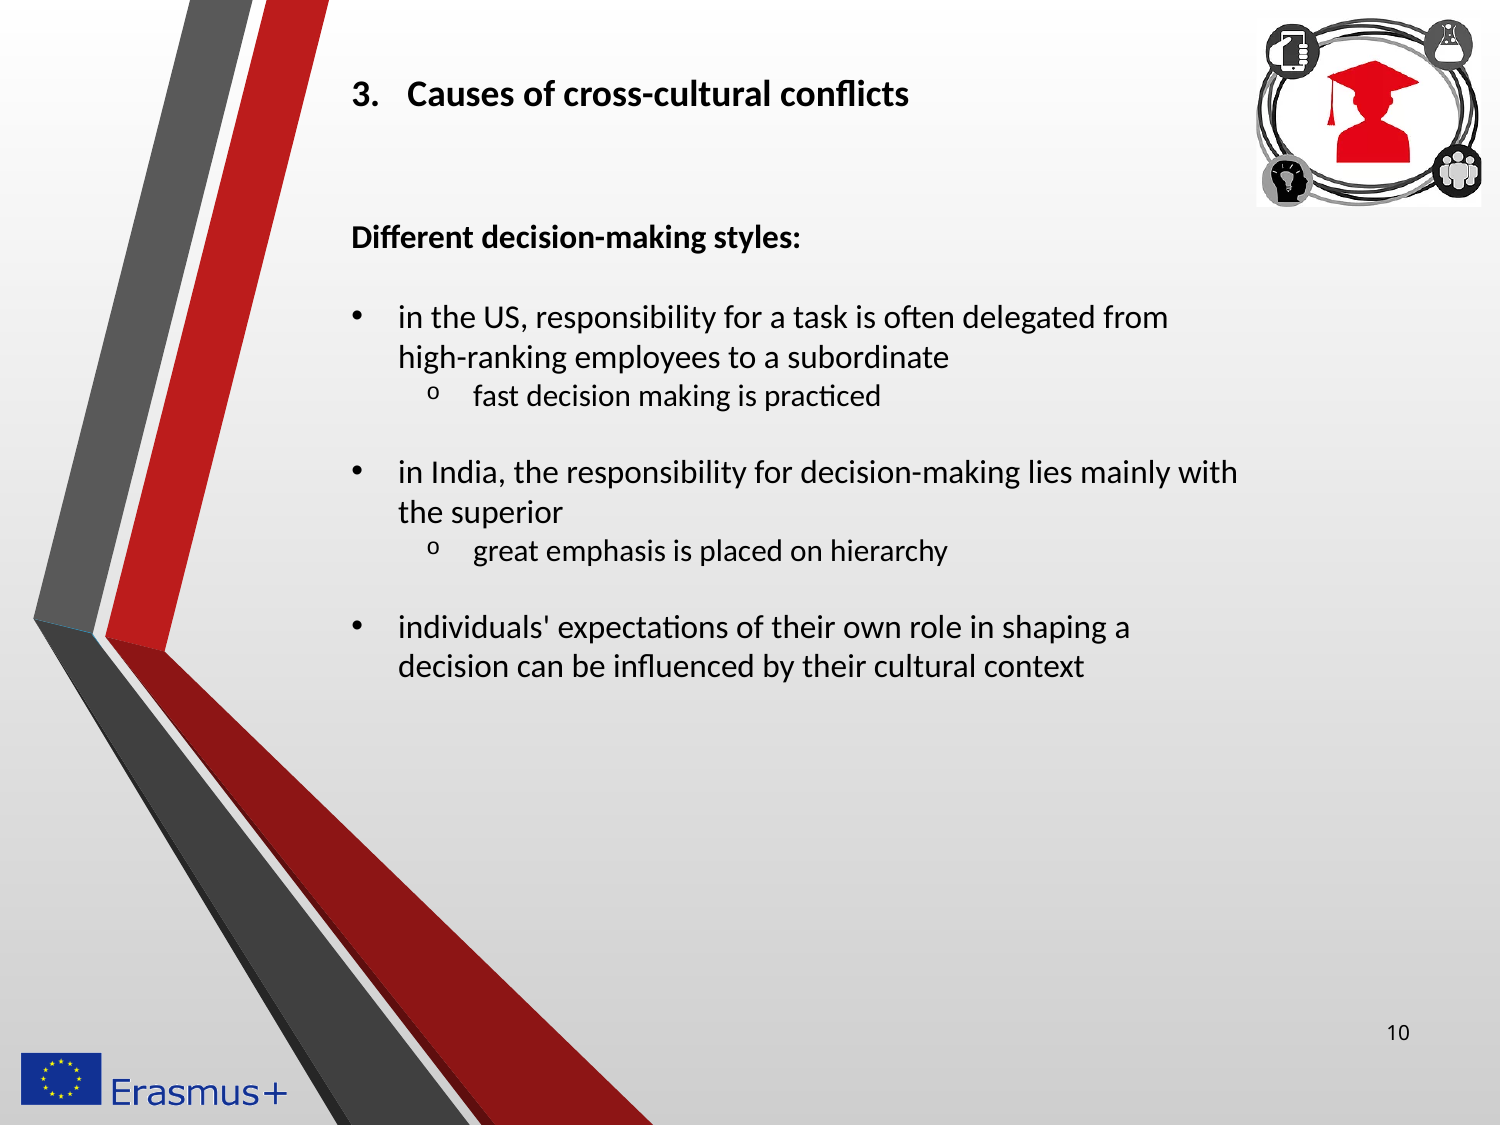

Causes of cross-cultural conflicts
Different decision-making styles:
in the US, responsibility for a task is often delegated from high-ranking employees to a subordinate
fast decision making is practiced
in India, the responsibility for decision-making lies mainly with the superior
great emphasis is placed on hierarchy
individuals' expectations of their own role in shaping a decision can be influenced by their cultural context